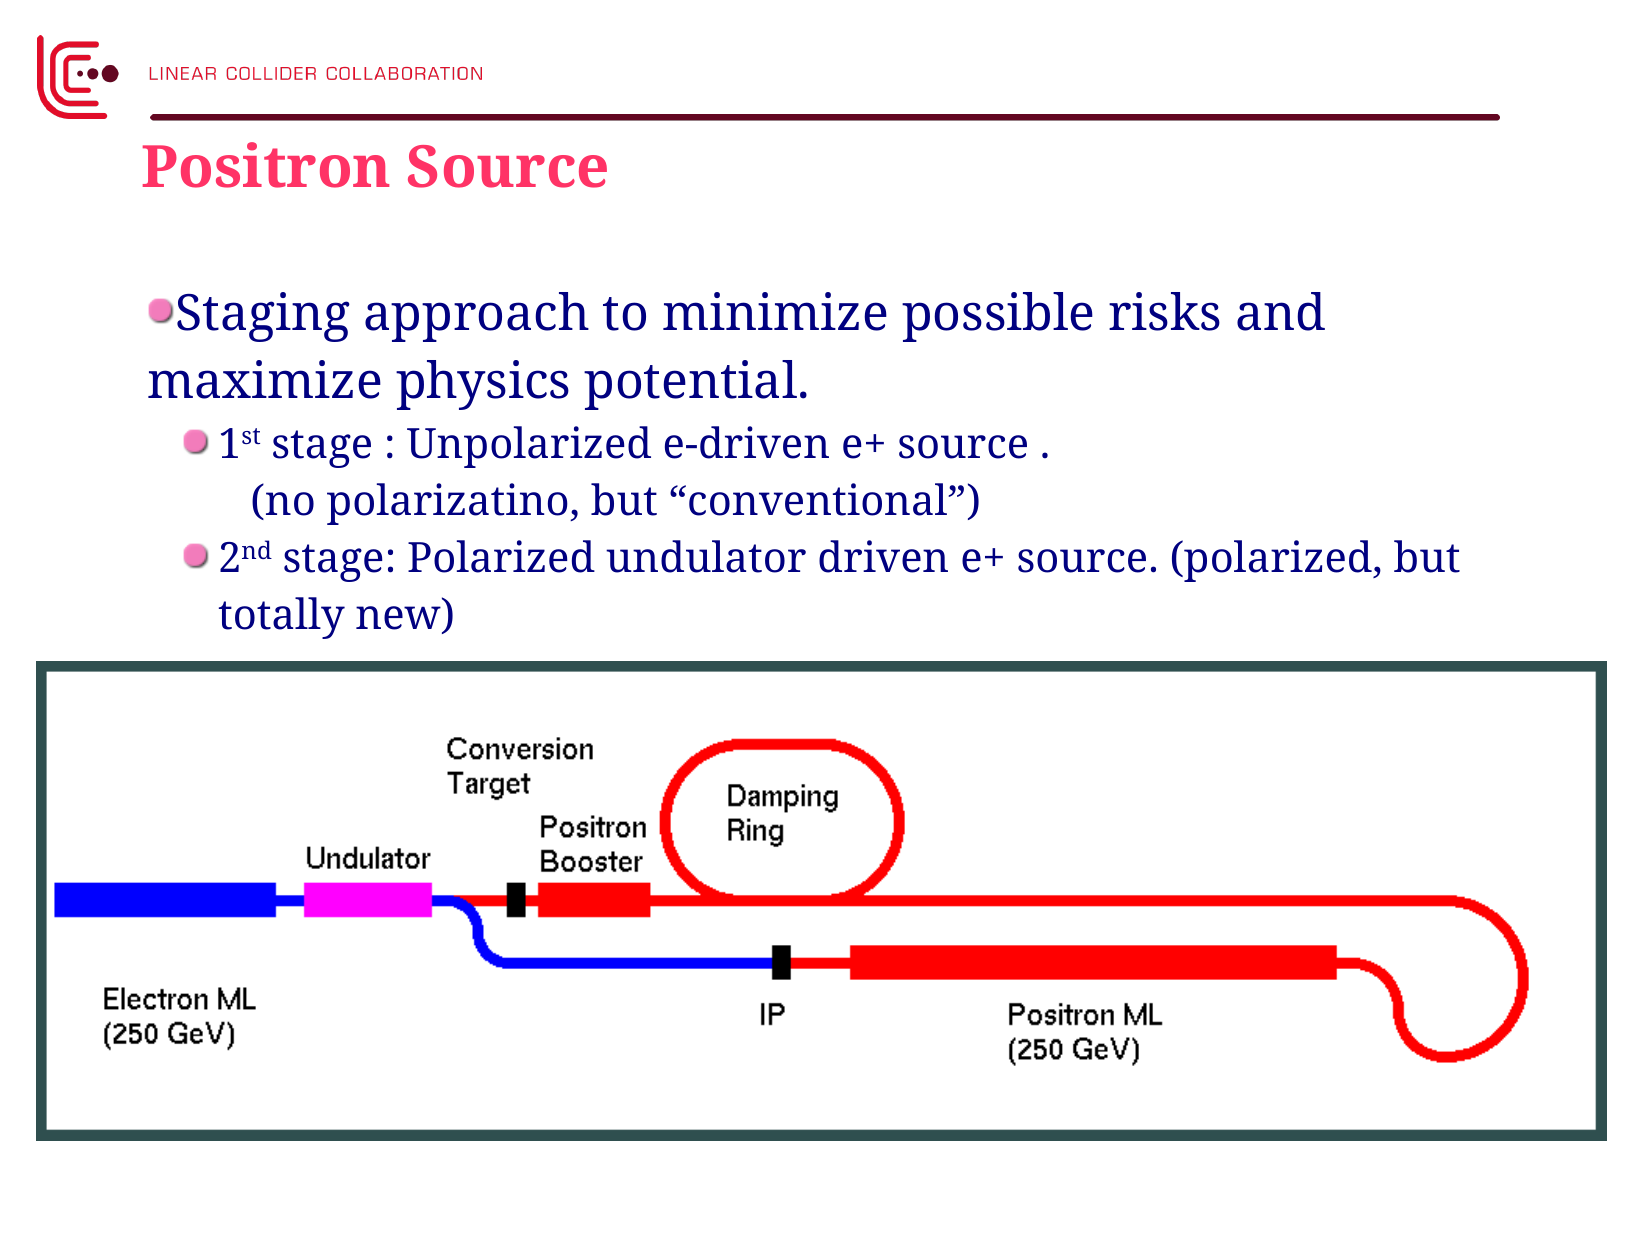

# Positron Source
Staging approach to minimize possible risks and maximize physics potential.
1st stage : Unpolarized e-driven e+ source .
 (no polarizatino, but “conventional”)
2nd stage: Polarized undulator driven e+ source. (polarized, but totally new)